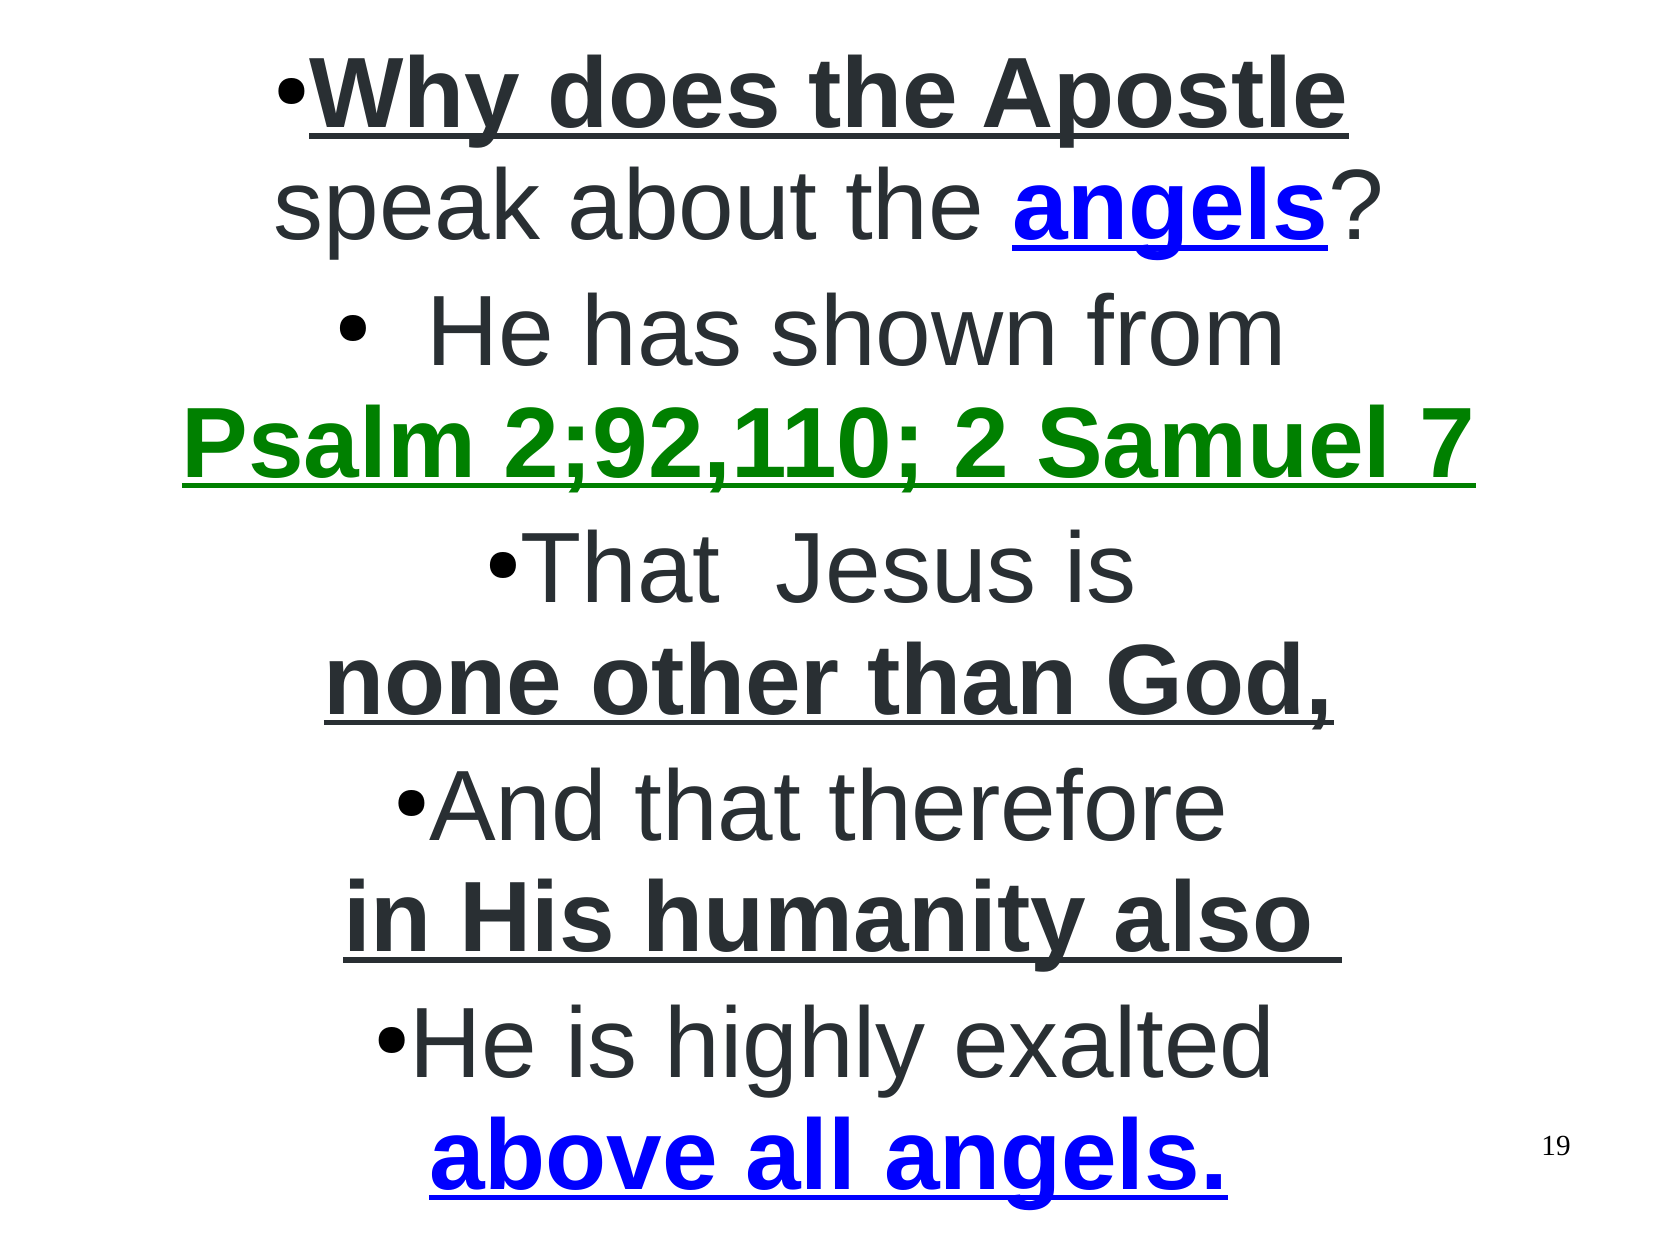

# Why does the Apostle speak about the angels?
 He has shown from
Psalm 2;92,110; 2 Samuel 7
That Jesus is
none other than God,
And that therefore
in His humanity also
He is highly exalted
above all angels.
19